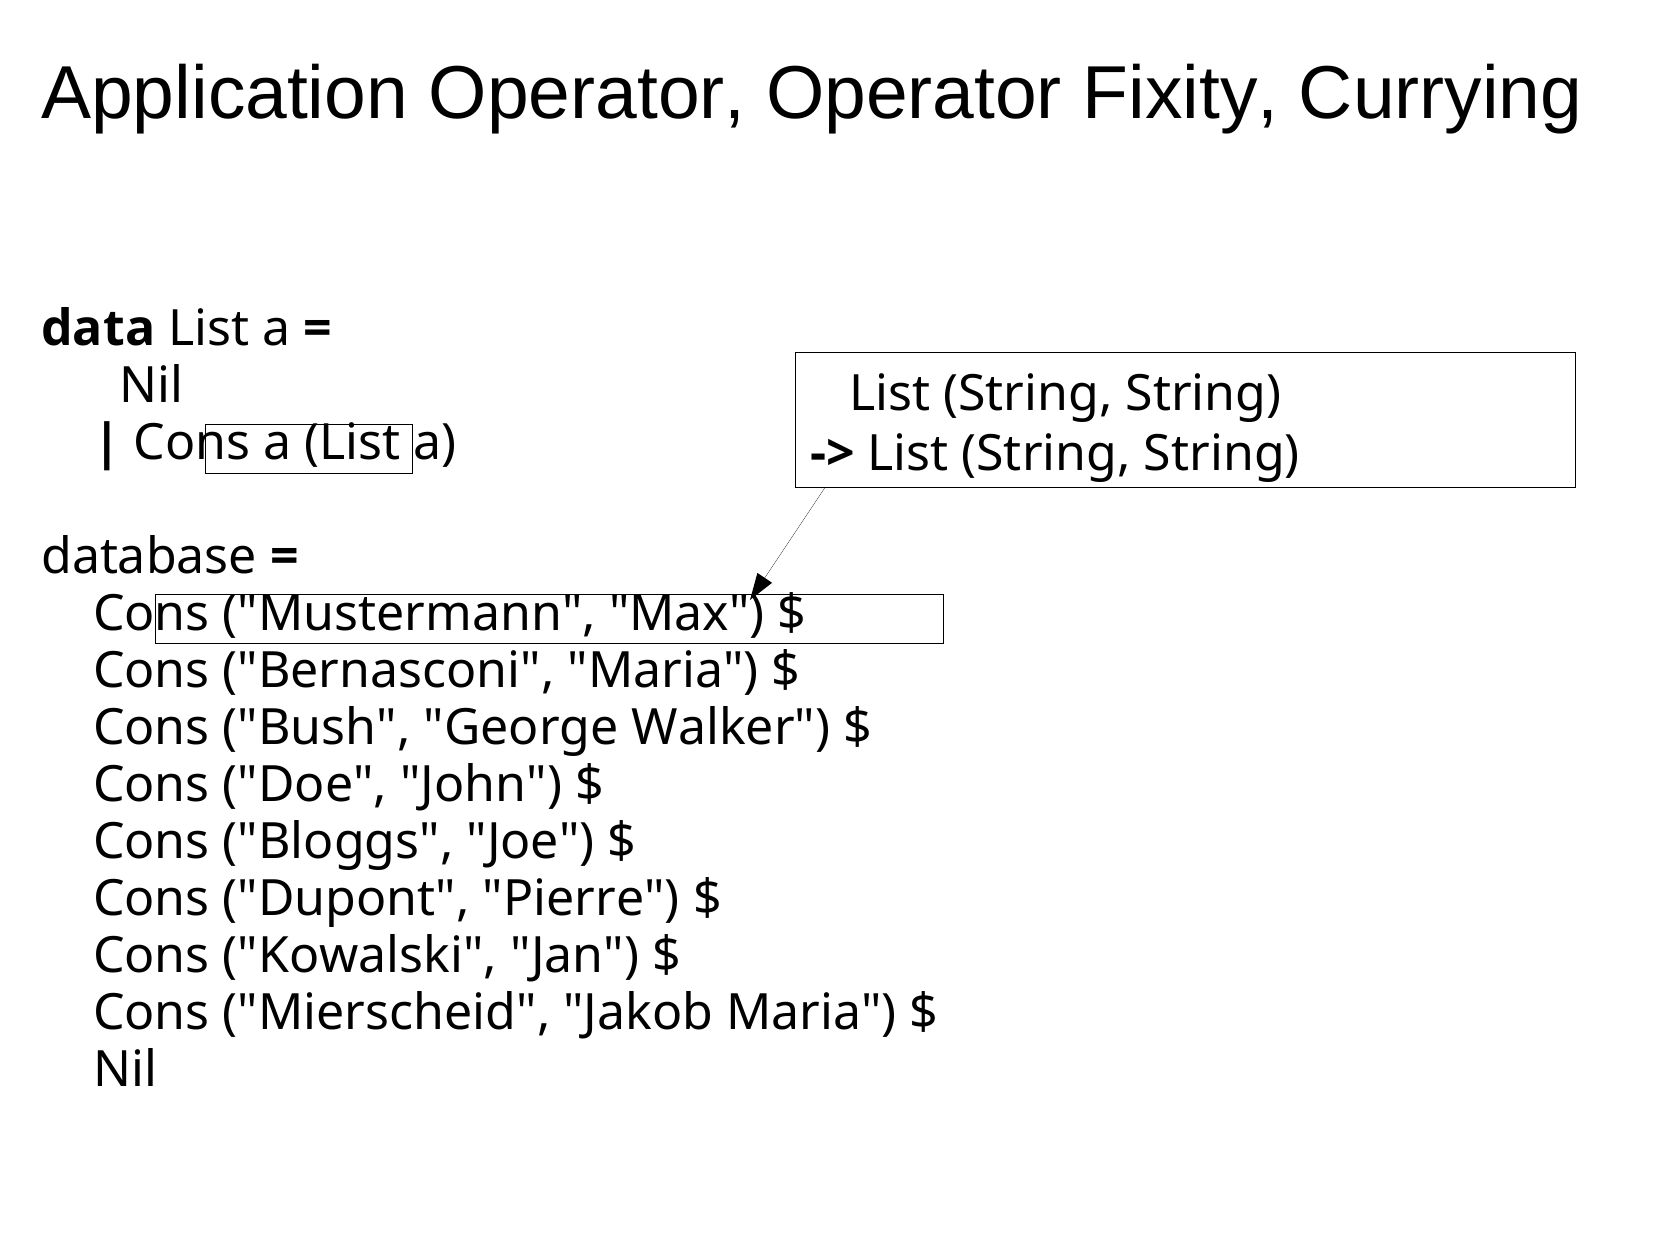

# Application Operator, Operator Fixity, Currying
data List a =
      Nil
    | Cons a (List a)
database =
    Cons ("Mustermann", "Max") $
    Cons ("Bernasconi", "Maria") $
 Cons ("Bush", "George Walker") $
    Cons ("Doe", "John") $
    Cons ("Bloggs", "Joe") $
    Cons ("Dupont", "Pierre") $
    Cons ("Kowalski", "Jan") $
    Cons ("Mierscheid", "Jakob Maria") $
    Nil
 List (String, String)
-> List (String, String)